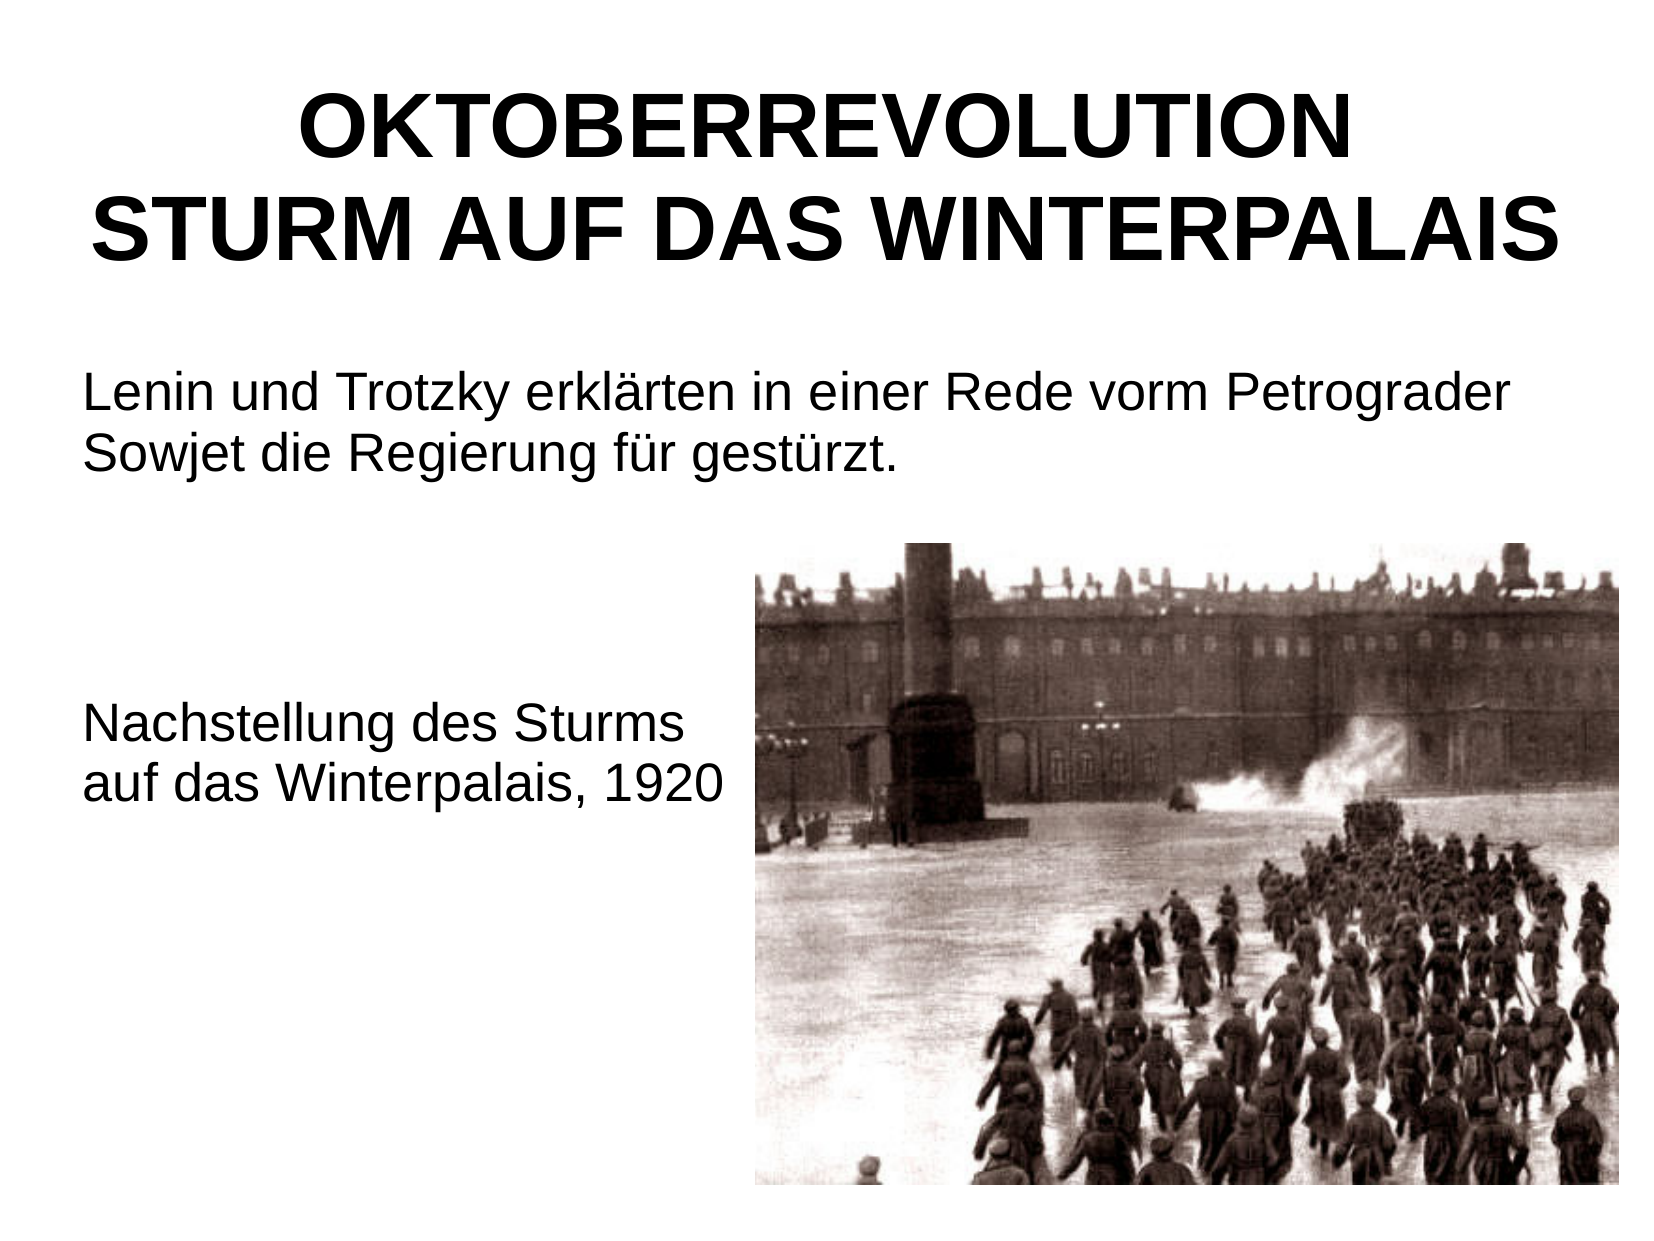

# OKTOBERREVOLUTION STURM AUF DAS WINTERPALAIS
Lenin und Trotzky erklärten in einer Rede vorm Petrograder Sowjet die Regierung für gestürzt.
Nachstellung des Sturms auf das Winterpalais, 1920